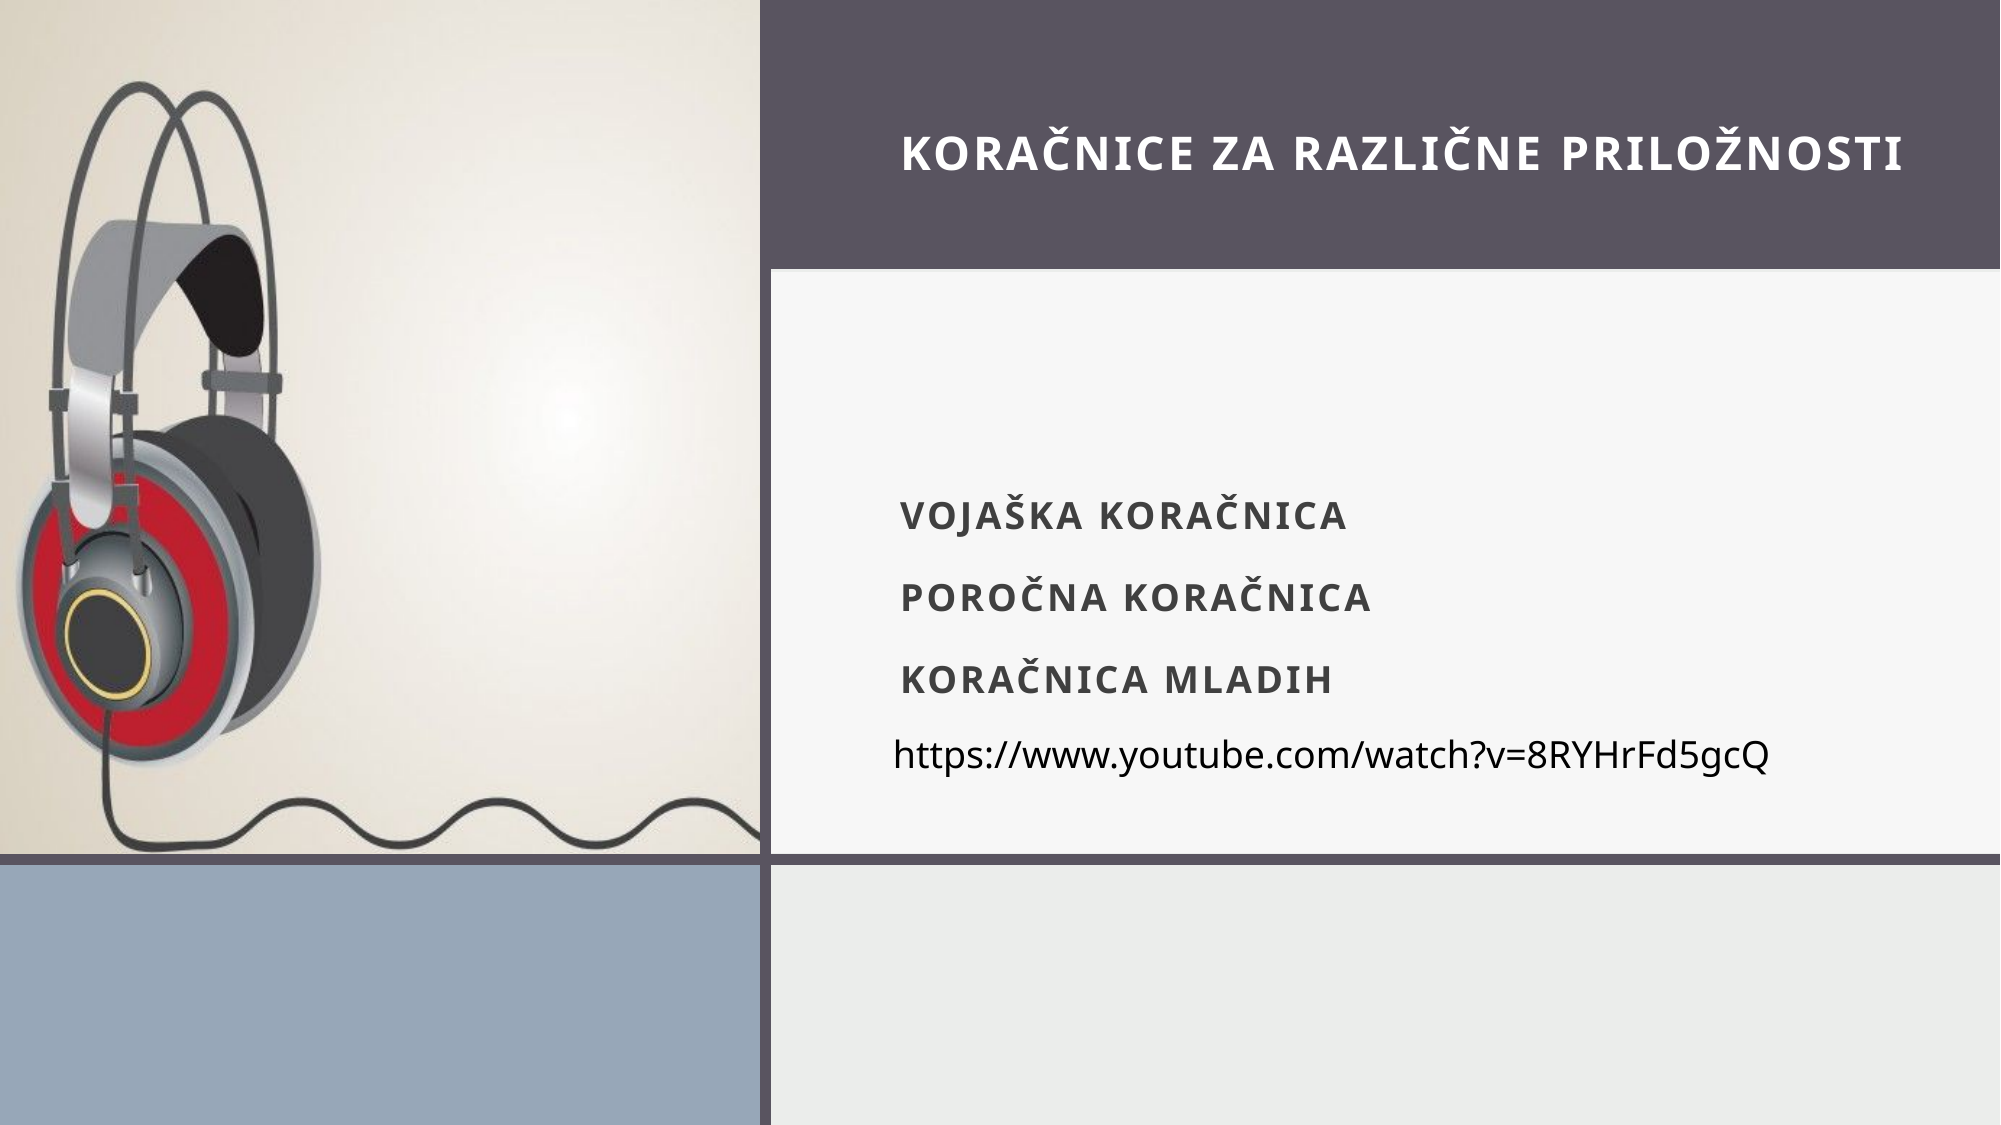

# KORAČNICE ZA RAZLIČNE PRILOŽNOSTI
VOJAŠKA KORAČNICA
POROČNA KORAČNICA
KORAČNICA MLADIH
https://www.youtube.com/watch?v=8RYHrFd5gcQ